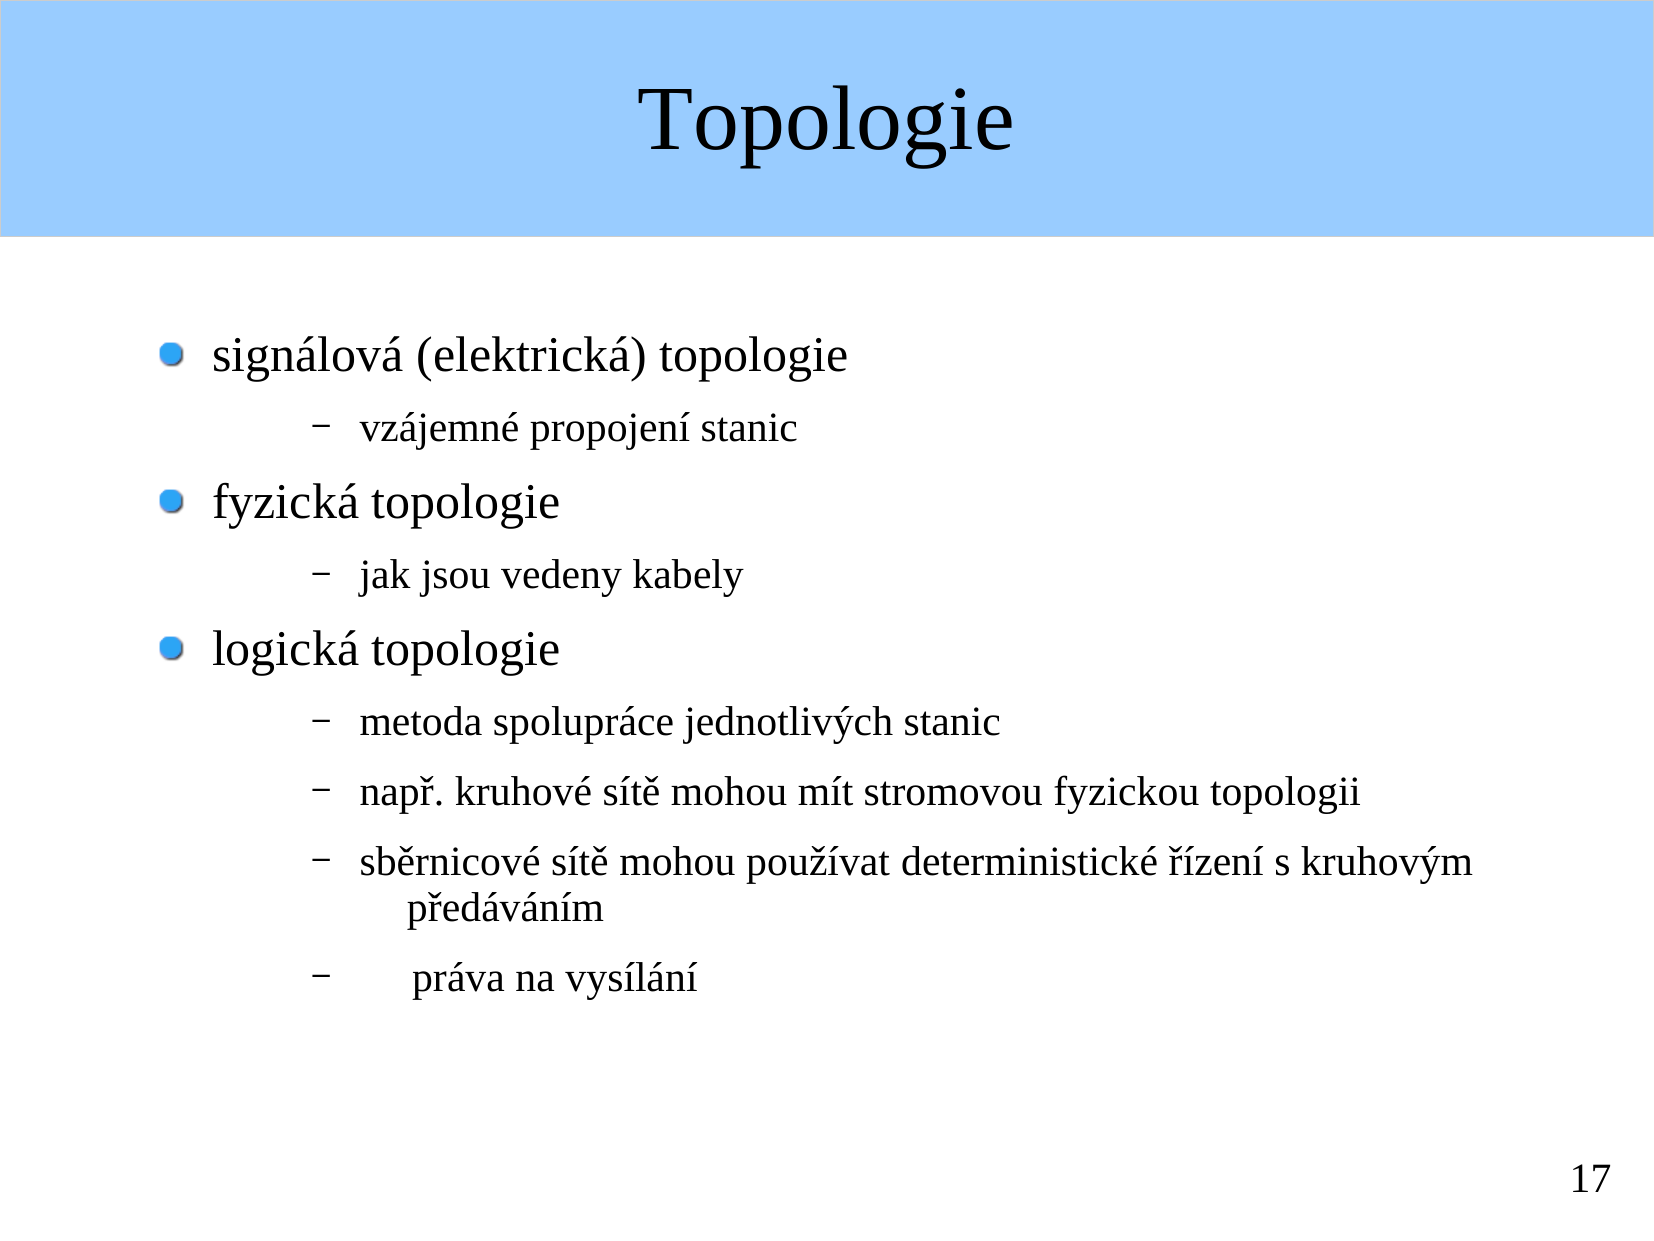

Topologie
# signálová (elektrická) topologie
vzájemné propojení stanic
fyzická topologie
jak jsou vedeny kabely
logická topologie
metoda spolupráce jednotlivých stanic
např. kruhové sítě mohou mít stromovou fyzickou topologii
sběrnicové sítě mohou používat deterministické řízení s kruhovým předáváním
 práva na vysílání